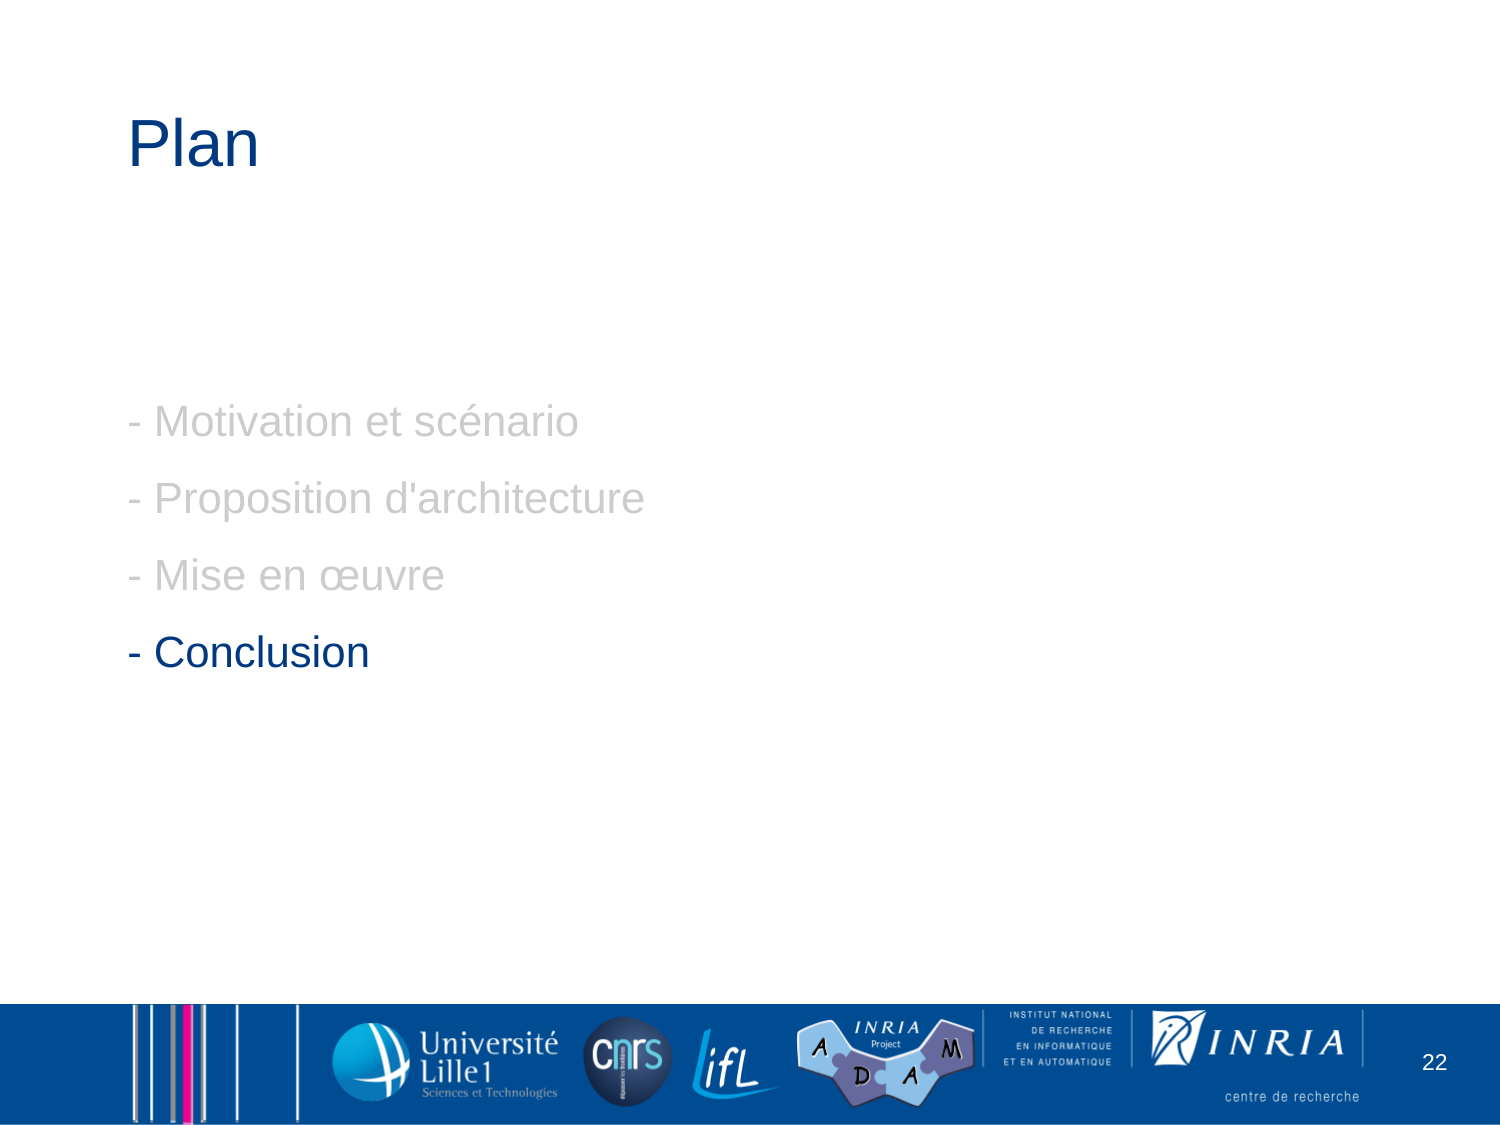

# Plan
- Motivation et scénario
- Proposition d'architecture
- Mise en œuvre
- Conclusion